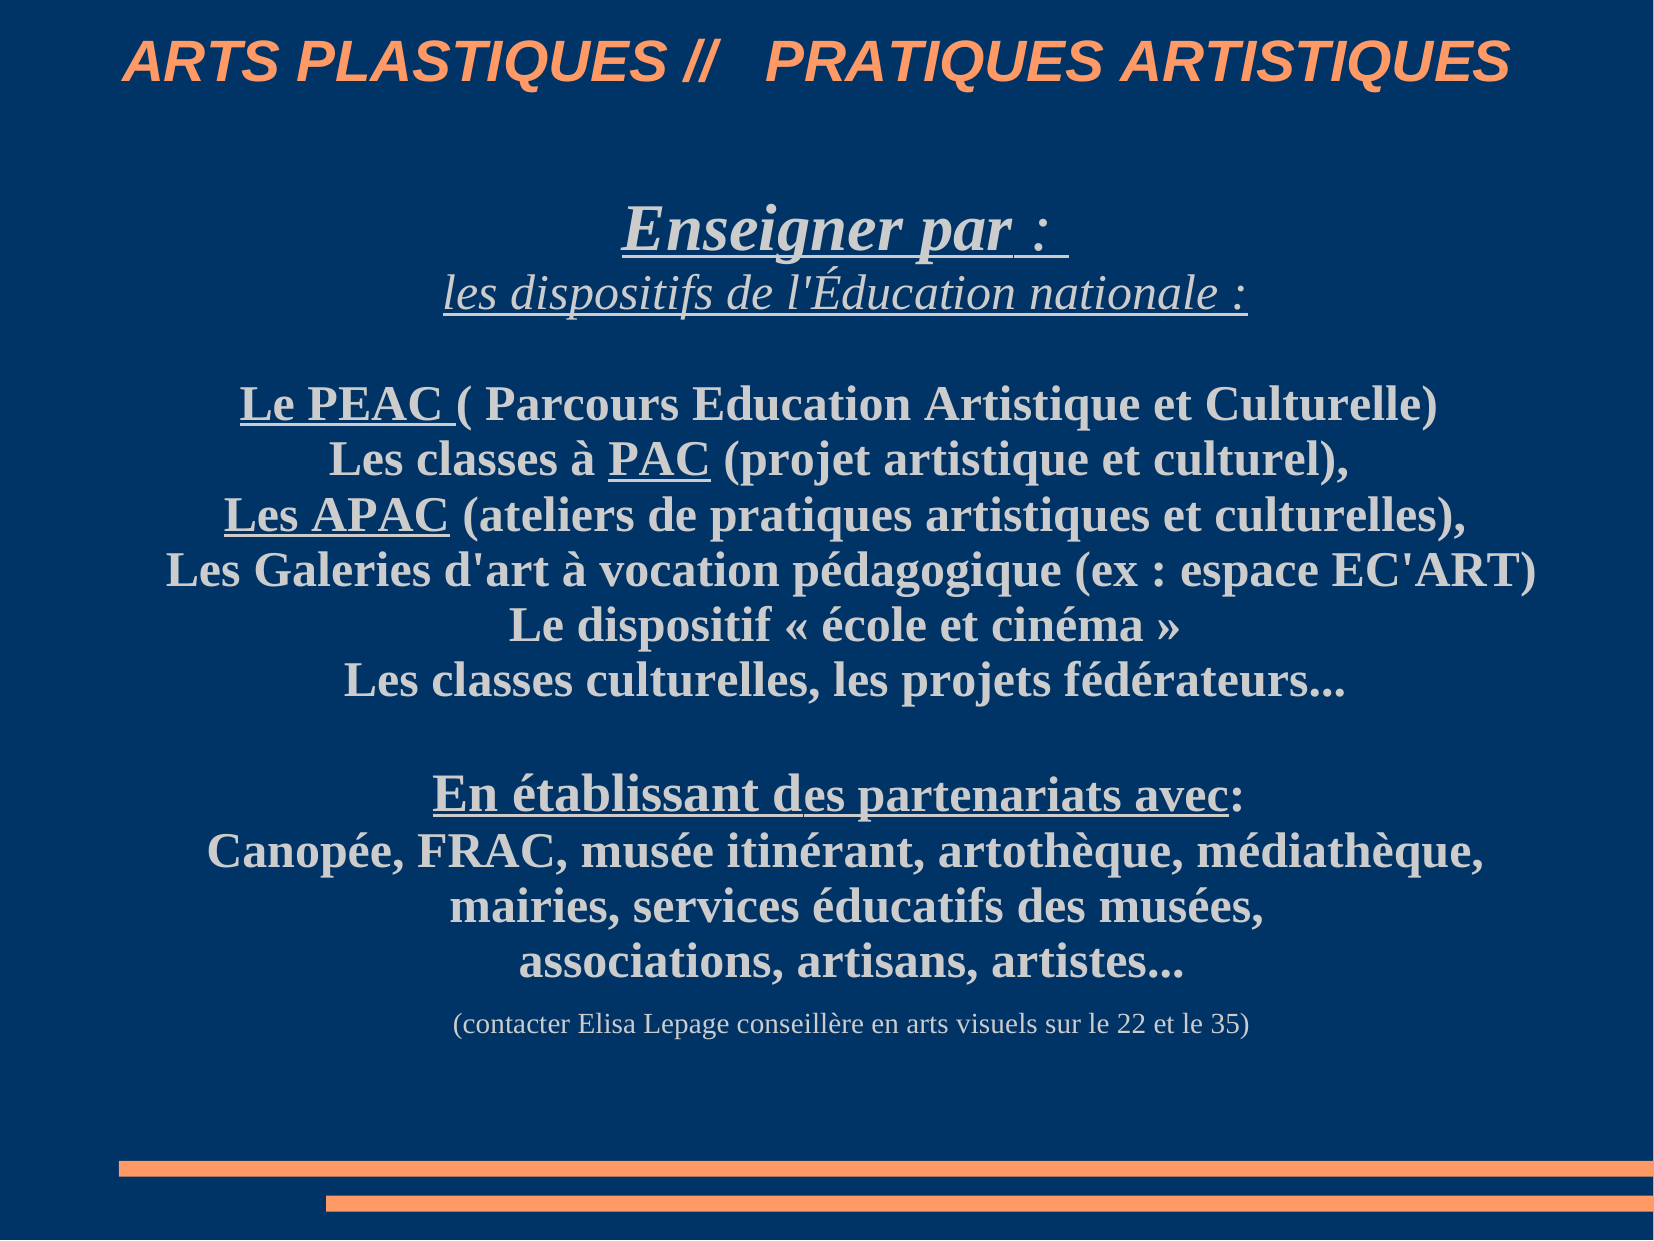

# ARTS PLASTIQUES // PRATIQUES ARTISTIQUES
Enseigner par :
les dispositifs de l'Éducation nationale :
Le PEAC ( Parcours Education Artistique et Culturelle)
Les classes à PAC (projet artistique et culturel),
Les APAC (ateliers de pratiques artistiques et culturelles),
 Les Galeries d'art à vocation pédagogique (ex : espace EC'ART)
Le dispositif « école et cinéma »
Les classes culturelles, les projets fédérateurs...
En établissant des partenariats avec:
Canopée, FRAC, musée itinérant, artothèque, médiathèque, mairies, services éducatifs des musées,
 associations, artisans, artistes...
 (contacter Elisa Lepage conseillère en arts visuels sur le 22 et le 35)